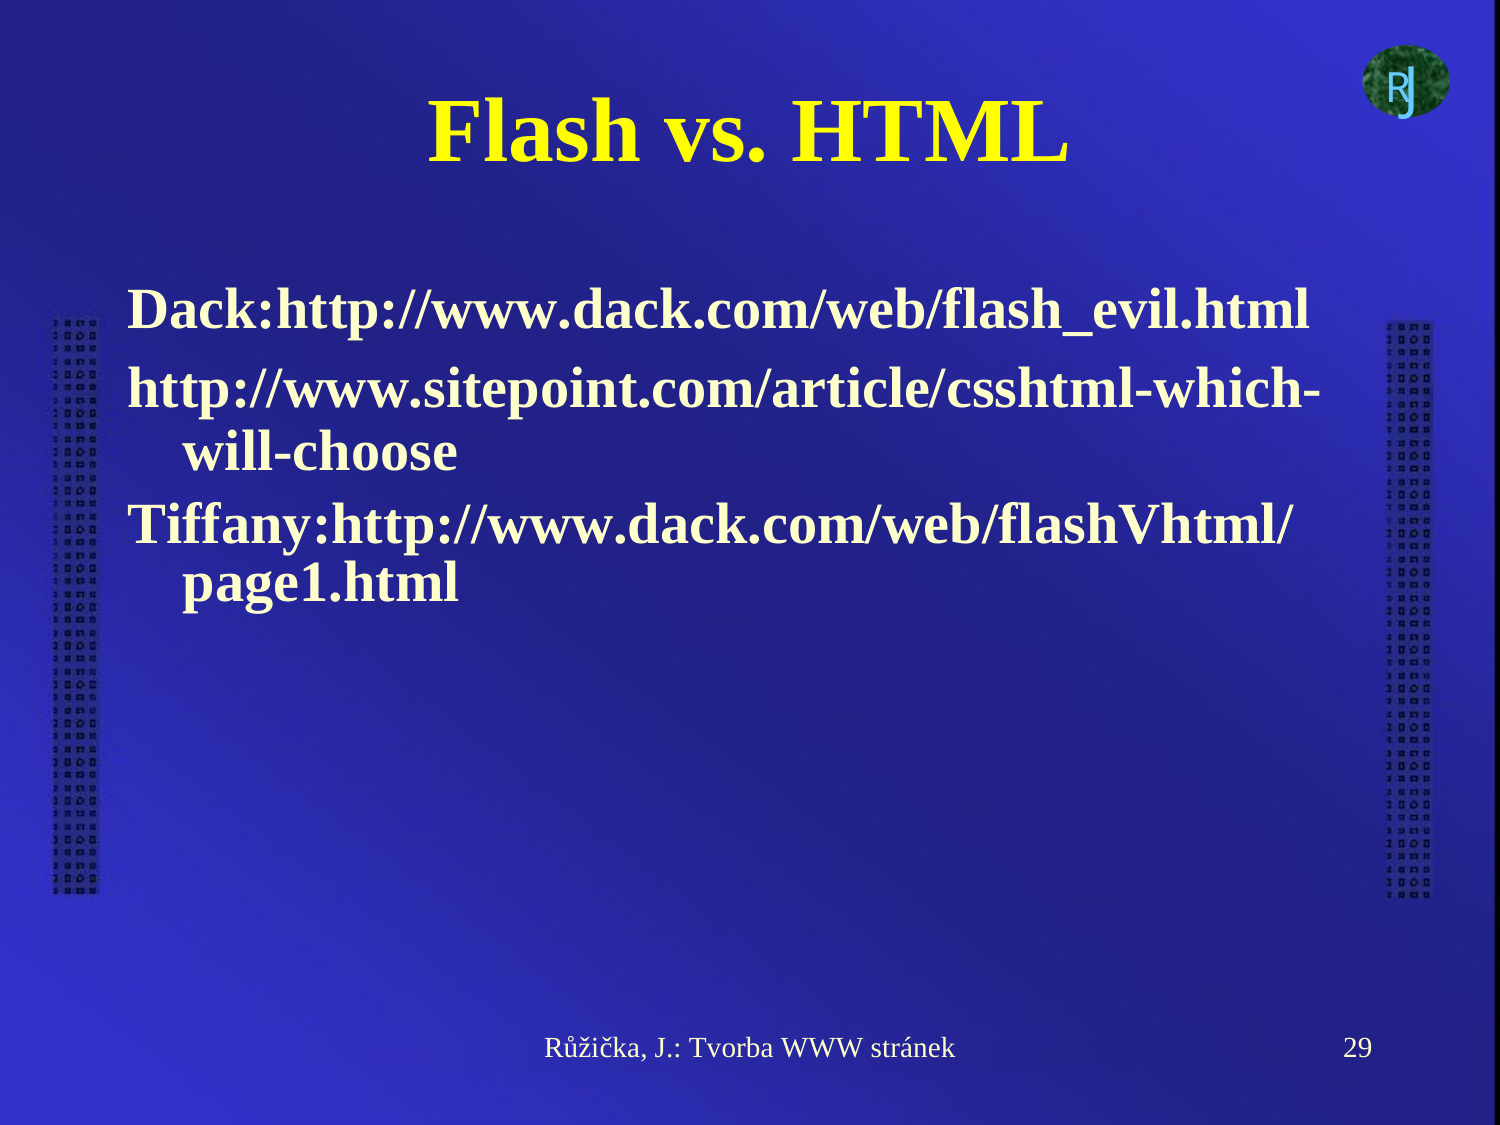

# Flash vs. HTML
J
R
Dack:http://www.dack.com/web/flash_evil.html
http://www.sitepoint.com/article/csshtml-which-will-choose
Tiffany:http://www.dack.com/web/flashVhtml/page1.html
Růžička, J.: Tvorba WWW stránek